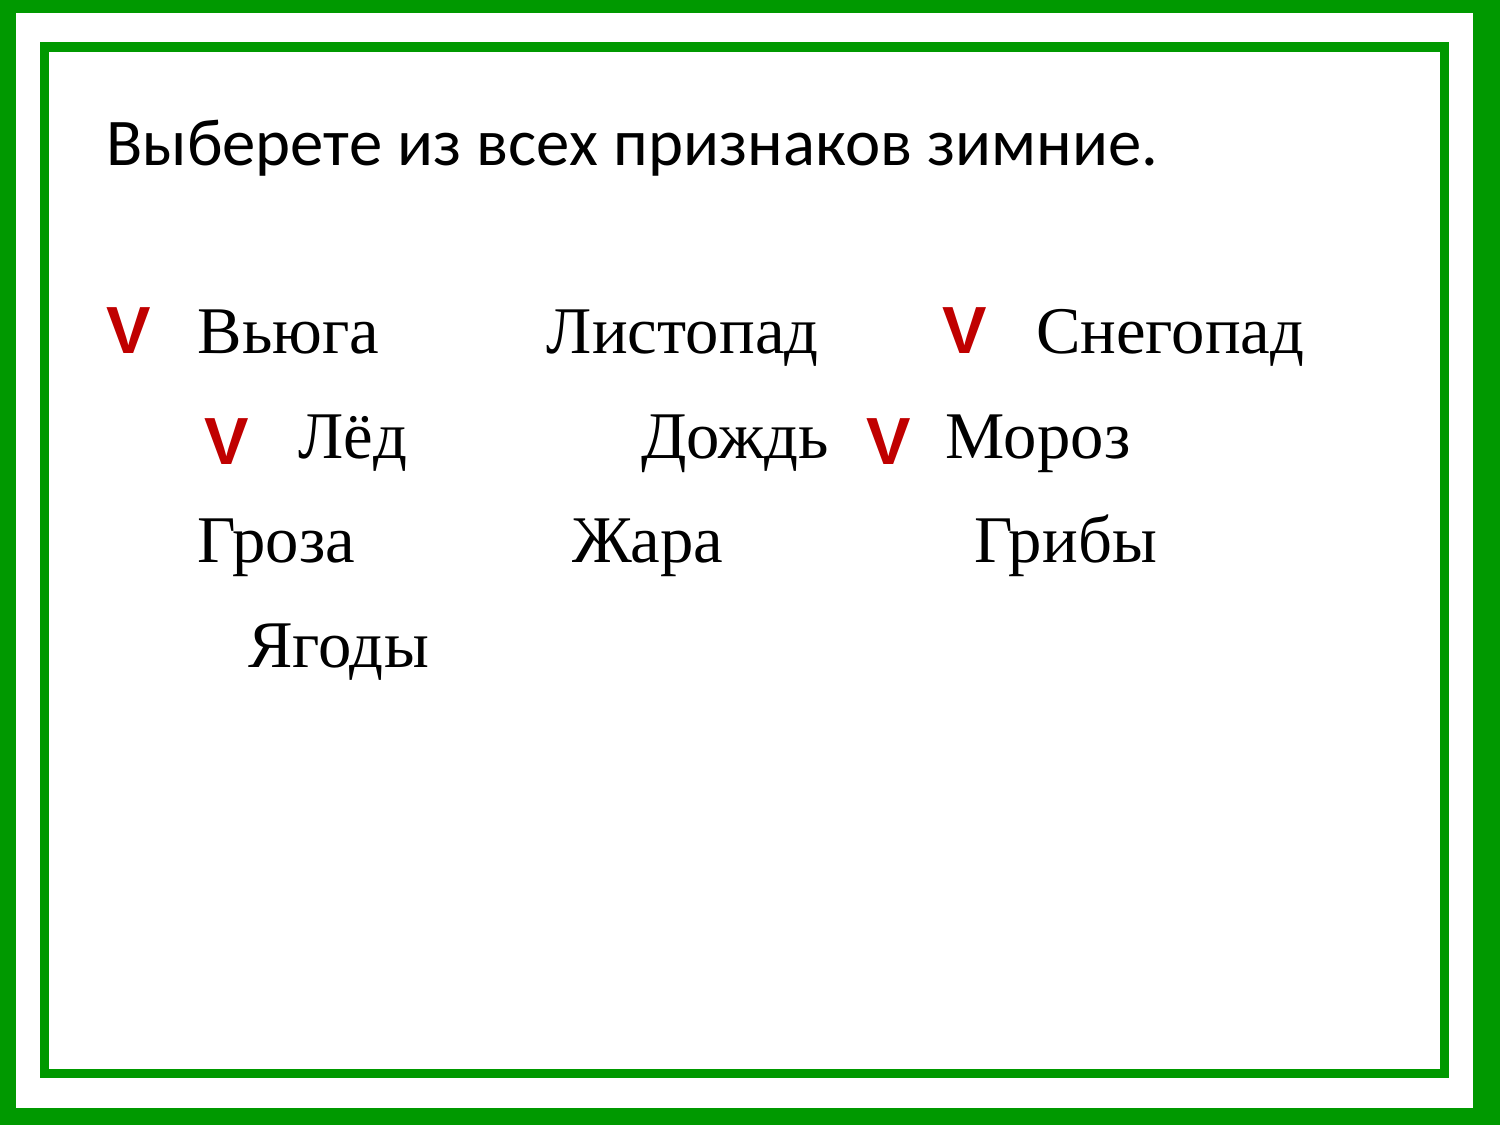

Выберете из всех признаков зимние.
V
Вьюга Листопад Снегопад
 Лёд Дождь Мороз
Гроза Жара Грибы
 Ягоды
V
V
V